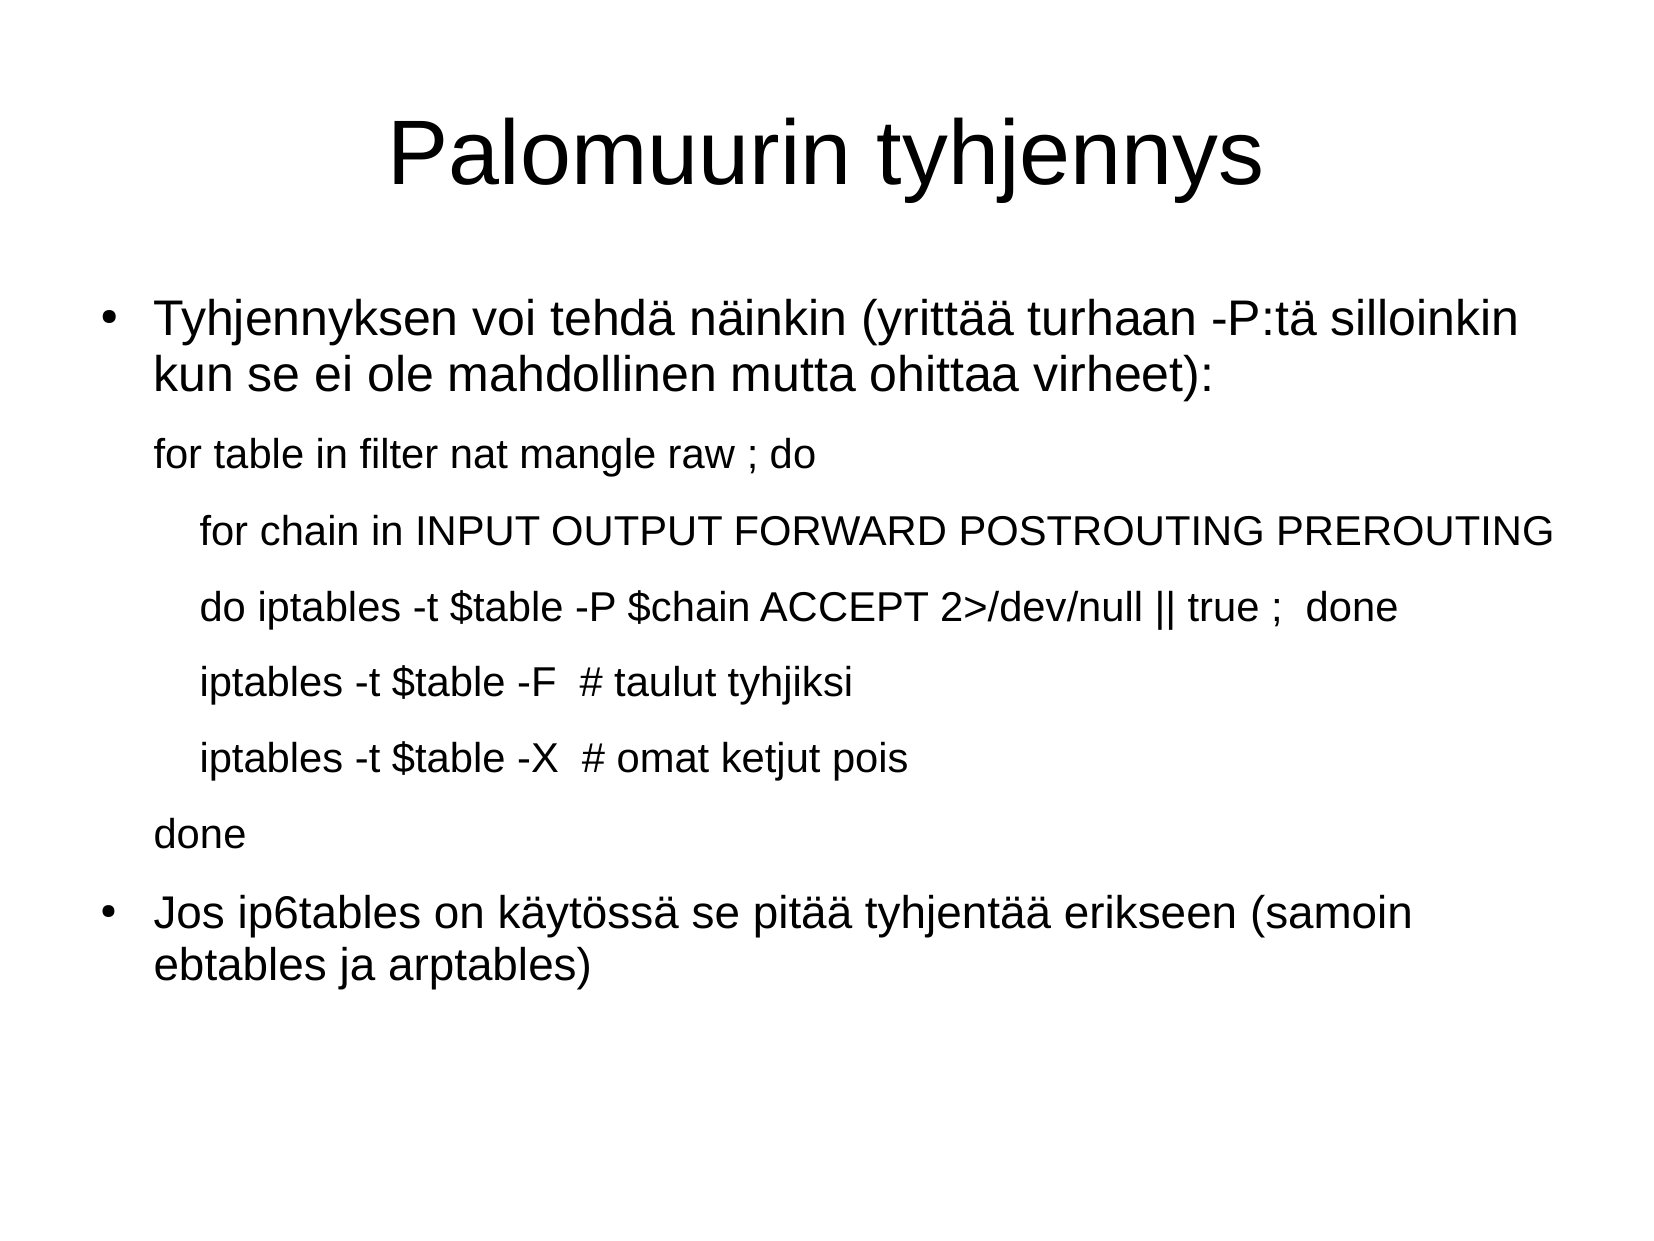

# Palomuurin tyhjennys
Tyhjennyksen voi tehdä näinkin (yrittää turhaan -P:tä silloinkin kun se ei ole mahdollinen mutta ohittaa virheet):
for table in filter nat mangle raw ; do
 for chain in INPUT OUTPUT FORWARD POSTROUTING PREROUTING
 do iptables -t $table -P $chain ACCEPT 2>/dev/null || true ; done
 iptables -t $table -F # taulut tyhjiksi
 iptables -t $table -X # omat ketjut pois
done
Jos ip6tables on käytössä se pitää tyhjentää erikseen (samoin ebtables ja arptables)